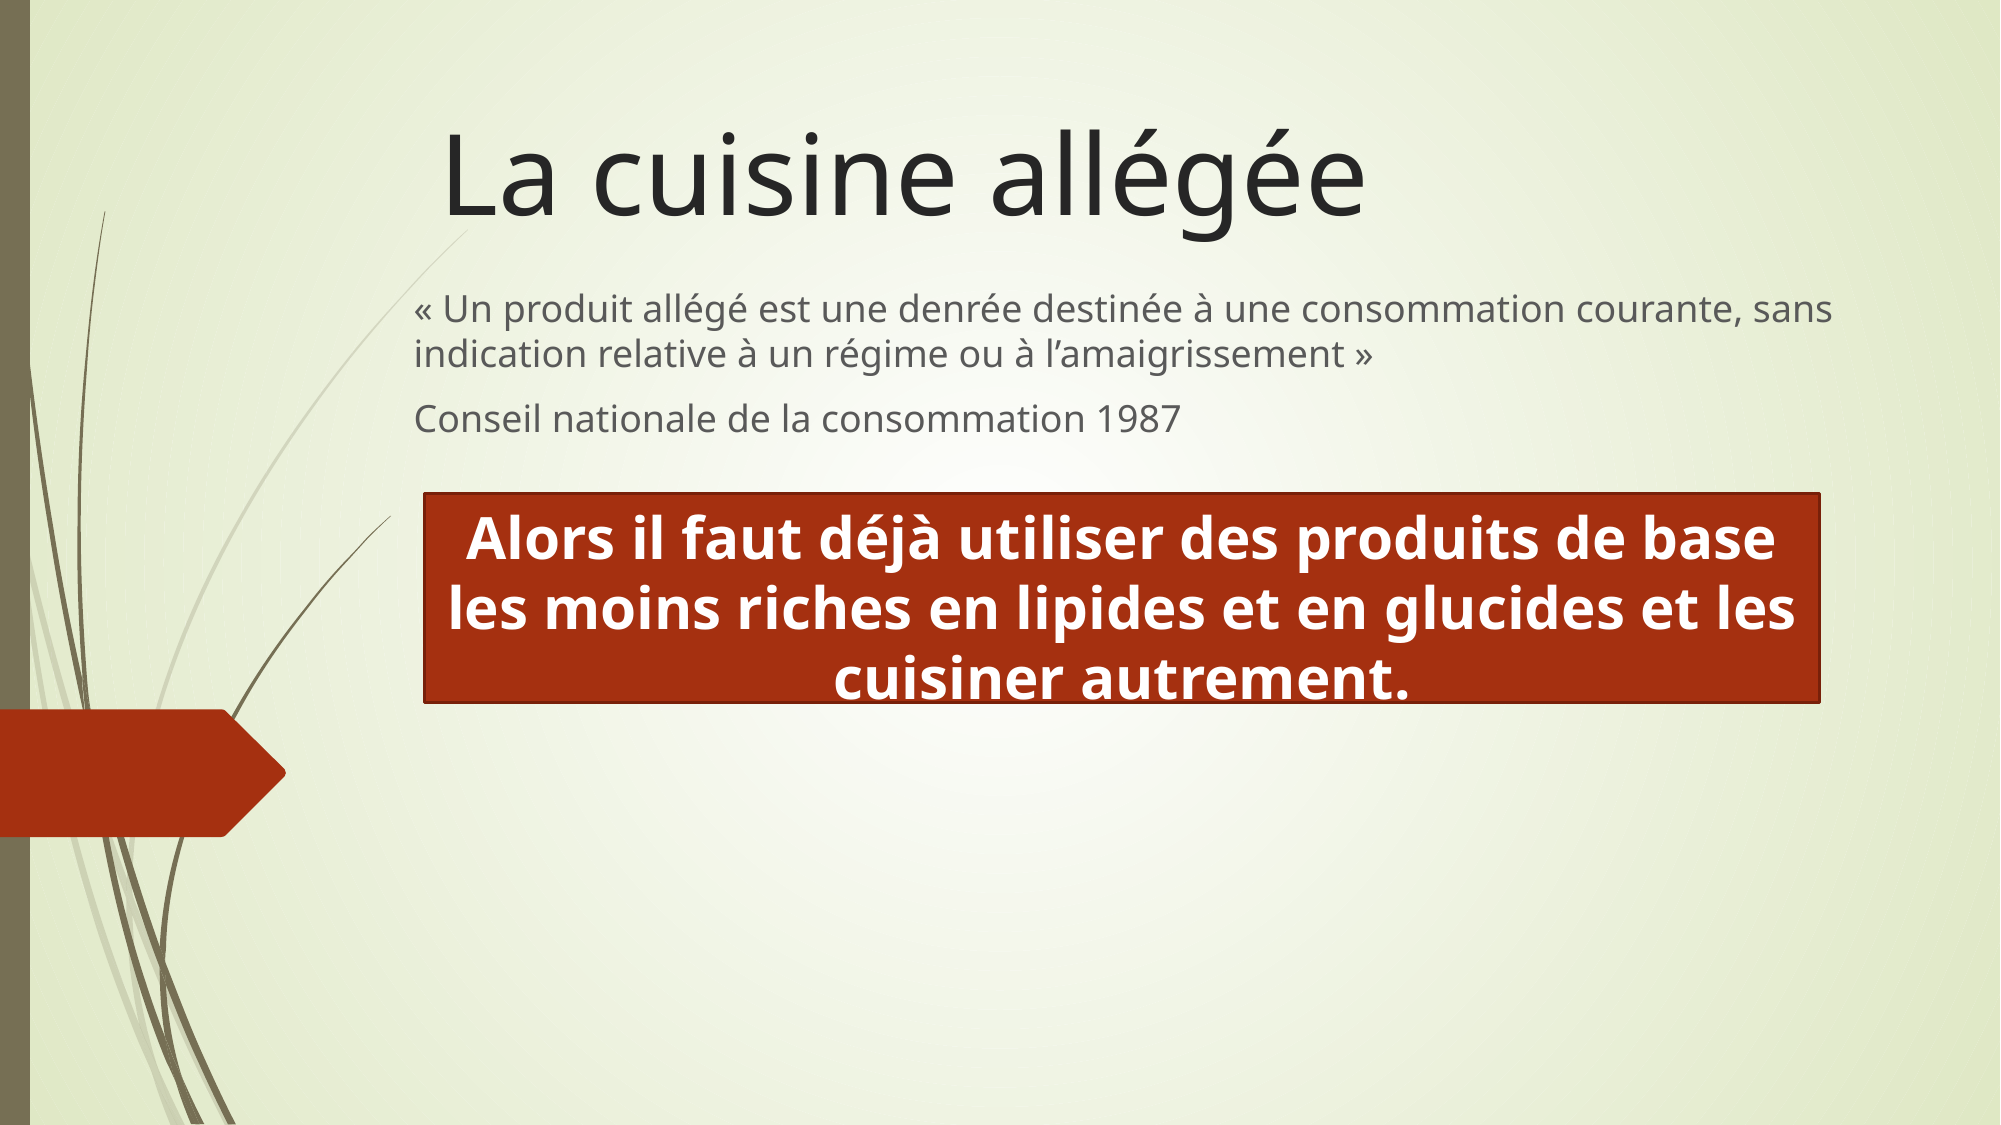

# La cuisine allégée
« Un produit allégé est une denrée destinée à une consommation courante, sans indication relative à un régime ou à l’amaigrissement »
Conseil nationale de la consommation 1987
Alors il faut déjà utiliser des produits de base les moins riches en lipides et en glucides et les cuisiner autrement.